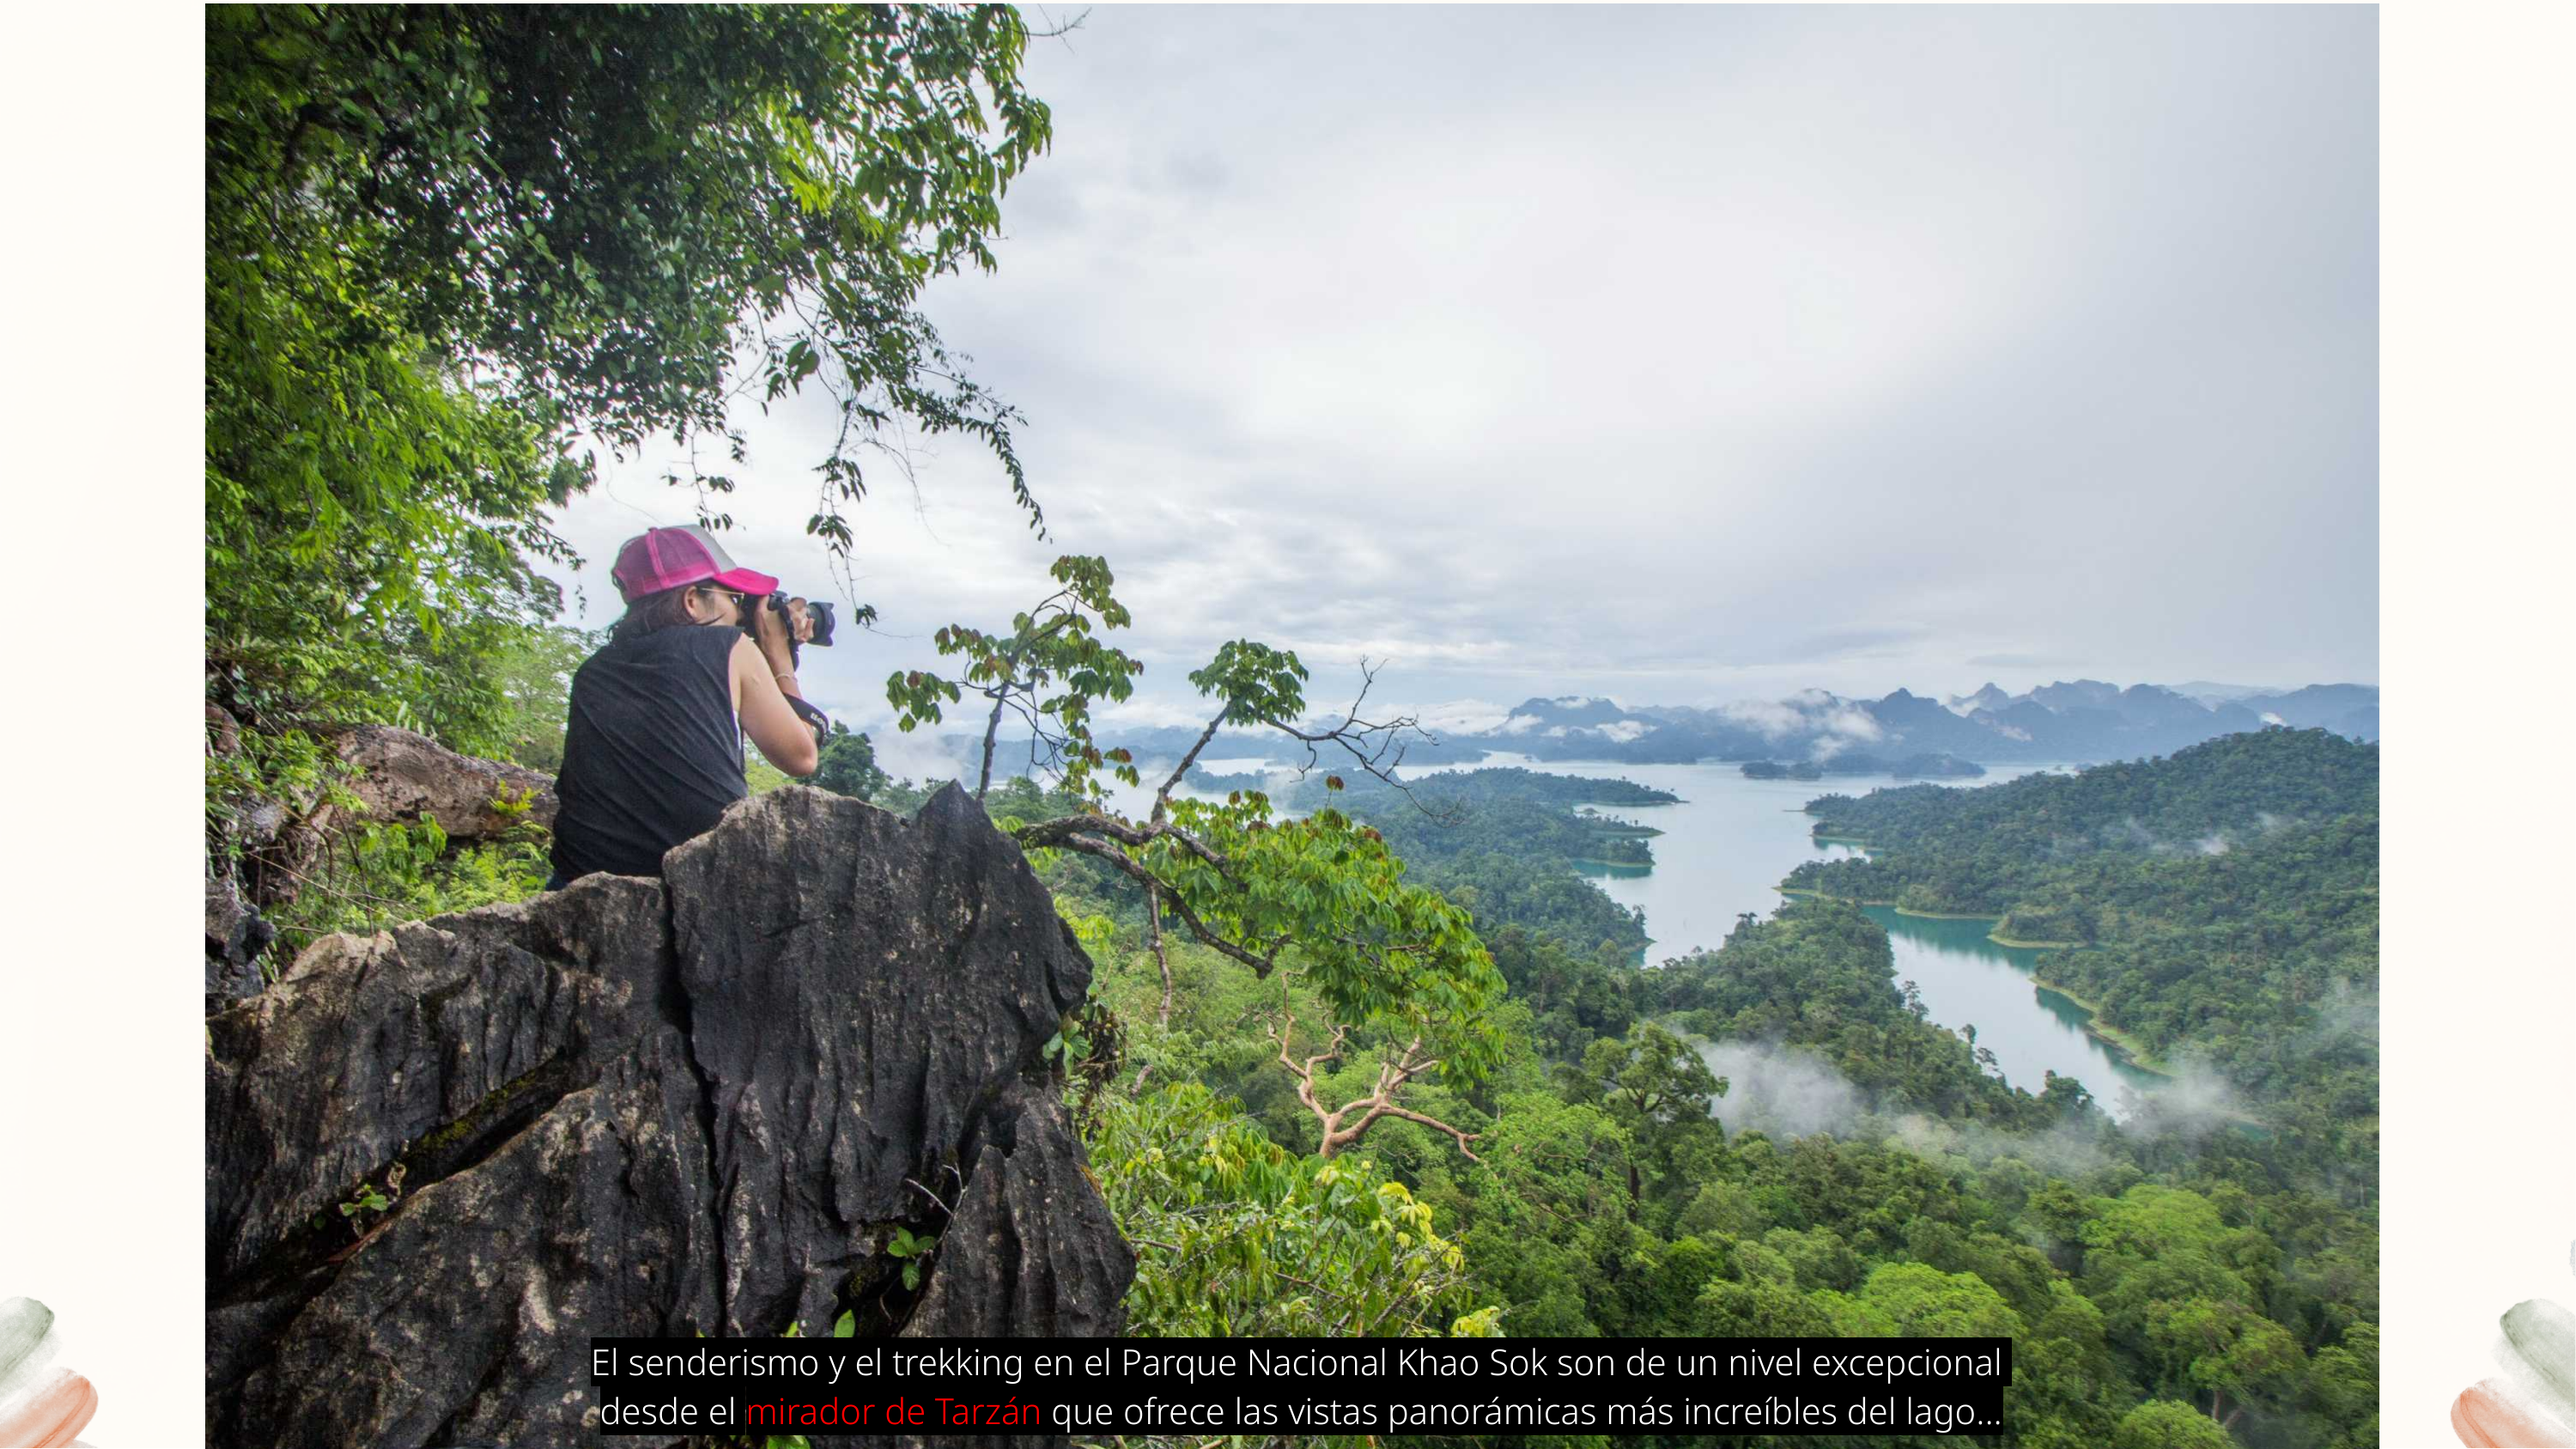

El senderismo y el trekking en el Parque Nacional Khao Sok son de un nivel excepcional
desde el mirador de Tarzán que ofrece las vistas panorámicas más increíbles del lago...